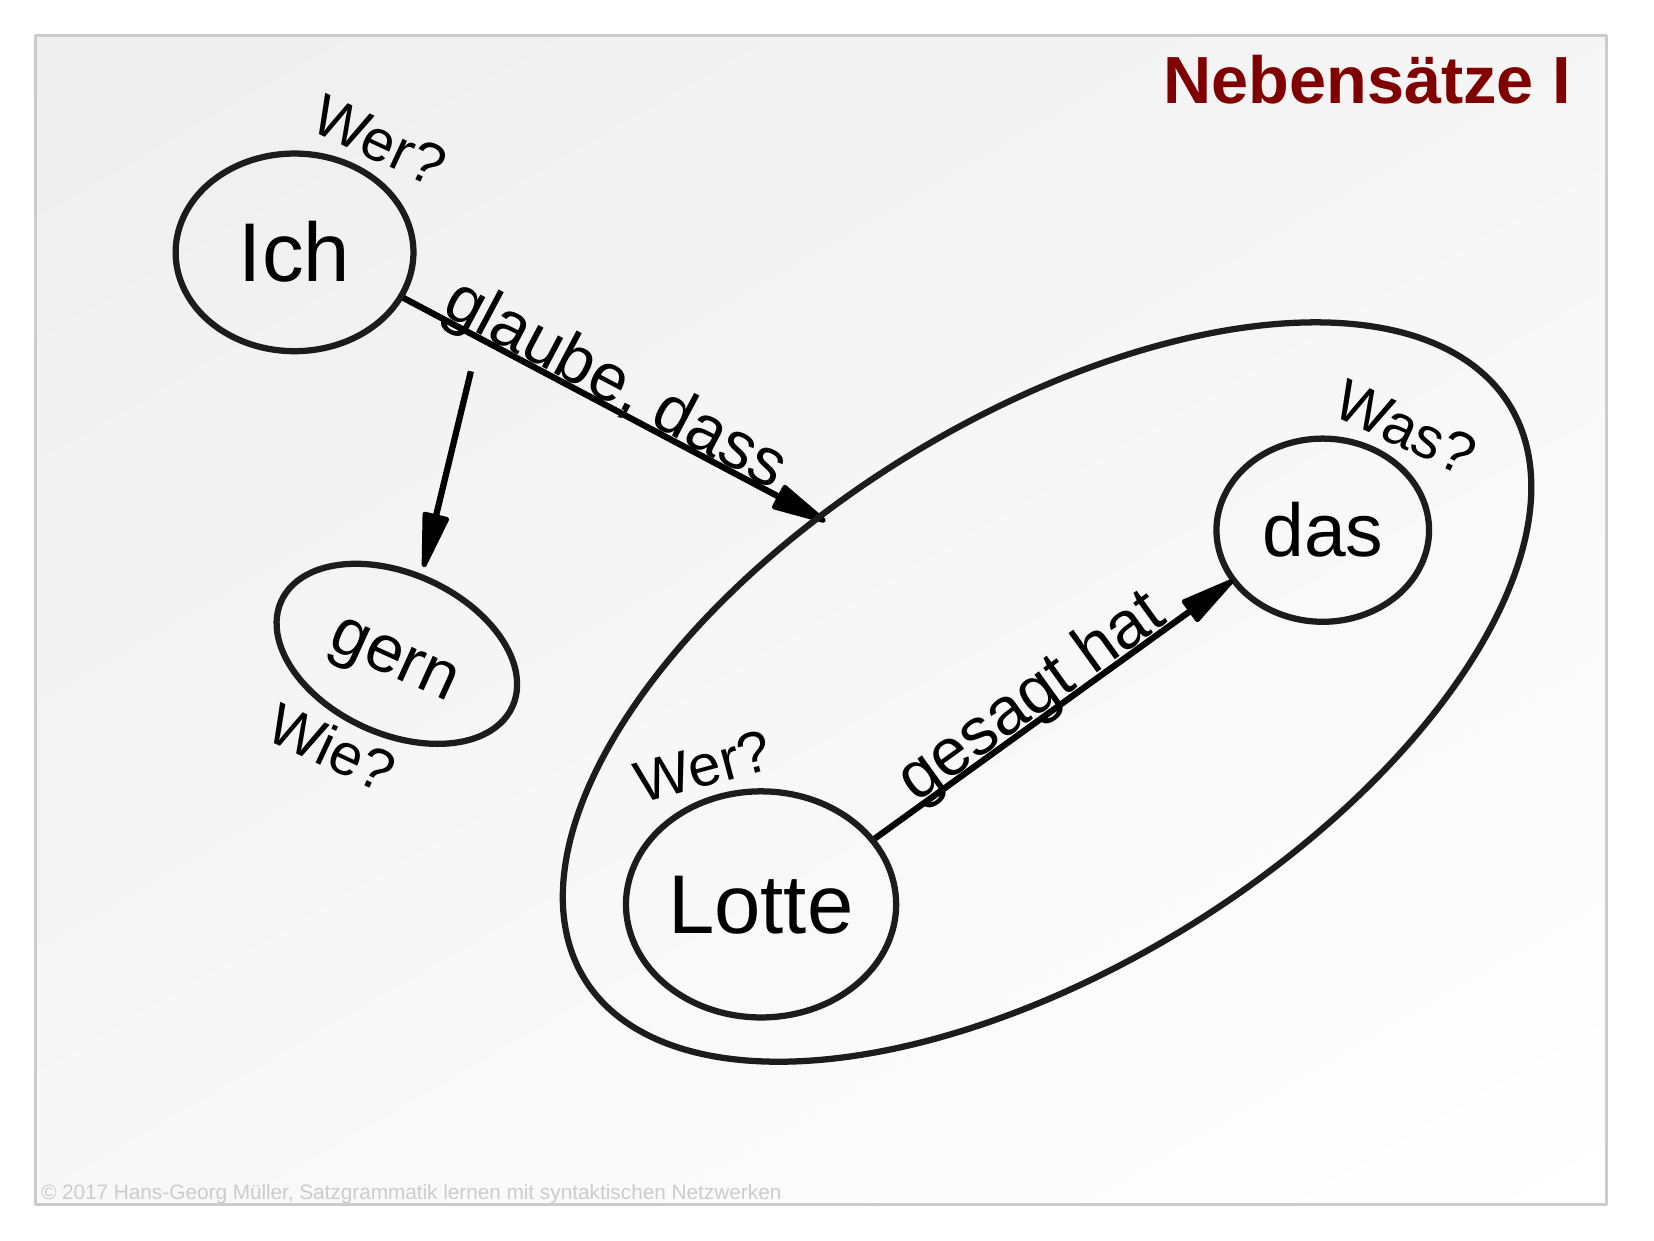

# Nebensätze I
Wer?
Ich
glaube, dass
Was?
das
gern
gesagt hat
Wie?
Wer?
Lotte